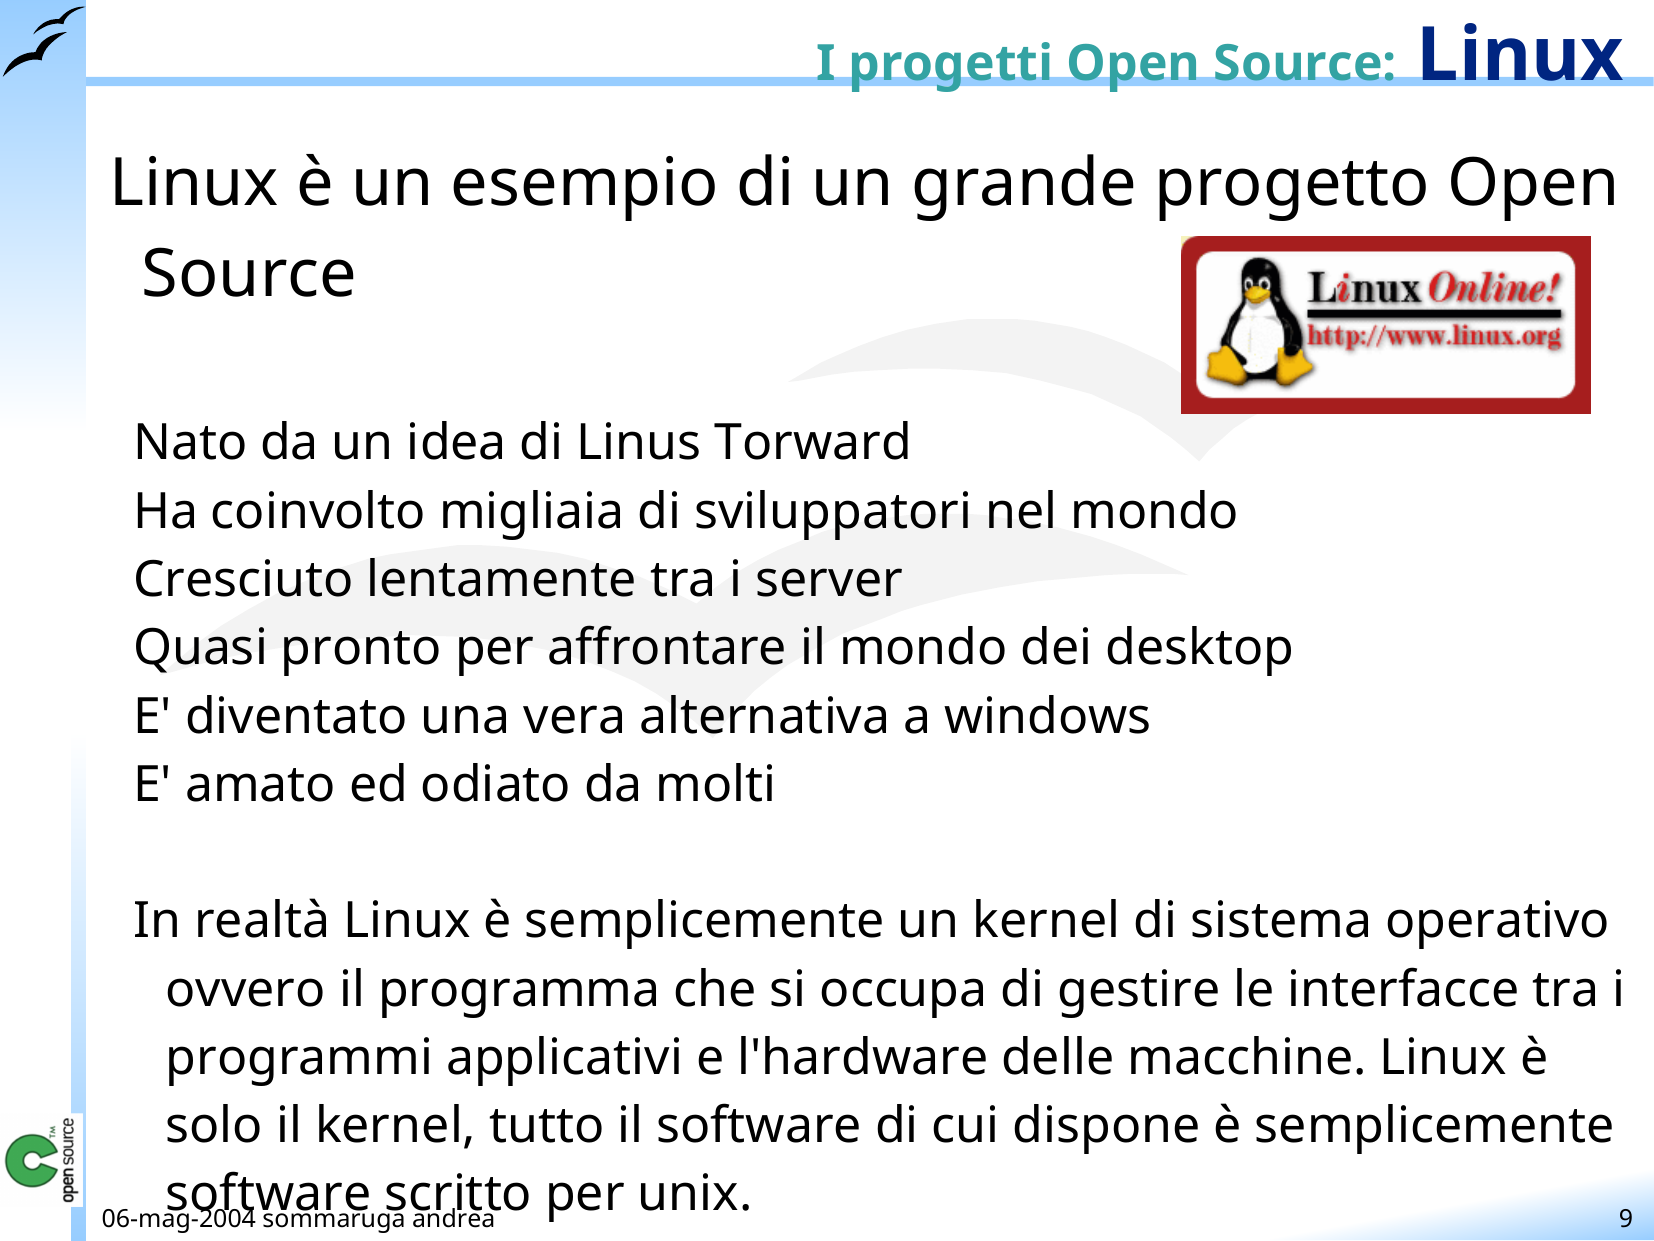

# I progetti Open Source: Linux
Linux è un esempio di un grande progetto Open Source
Nato da un idea di Linus Torward
Ha coinvolto migliaia di sviluppatori nel mondo
Cresciuto lentamente tra i server
Quasi pronto per affrontare il mondo dei desktop
E' diventato una vera alternativa a windows
E' amato ed odiato da molti
In realtà Linux è semplicemente un kernel di sistema operativo ovvero il programma che si occupa di gestire le interfacce tra i programmi applicativi e l'hardware delle macchine. Linux è solo il kernel, tutto il software di cui dispone è semplicemente software scritto per unix.